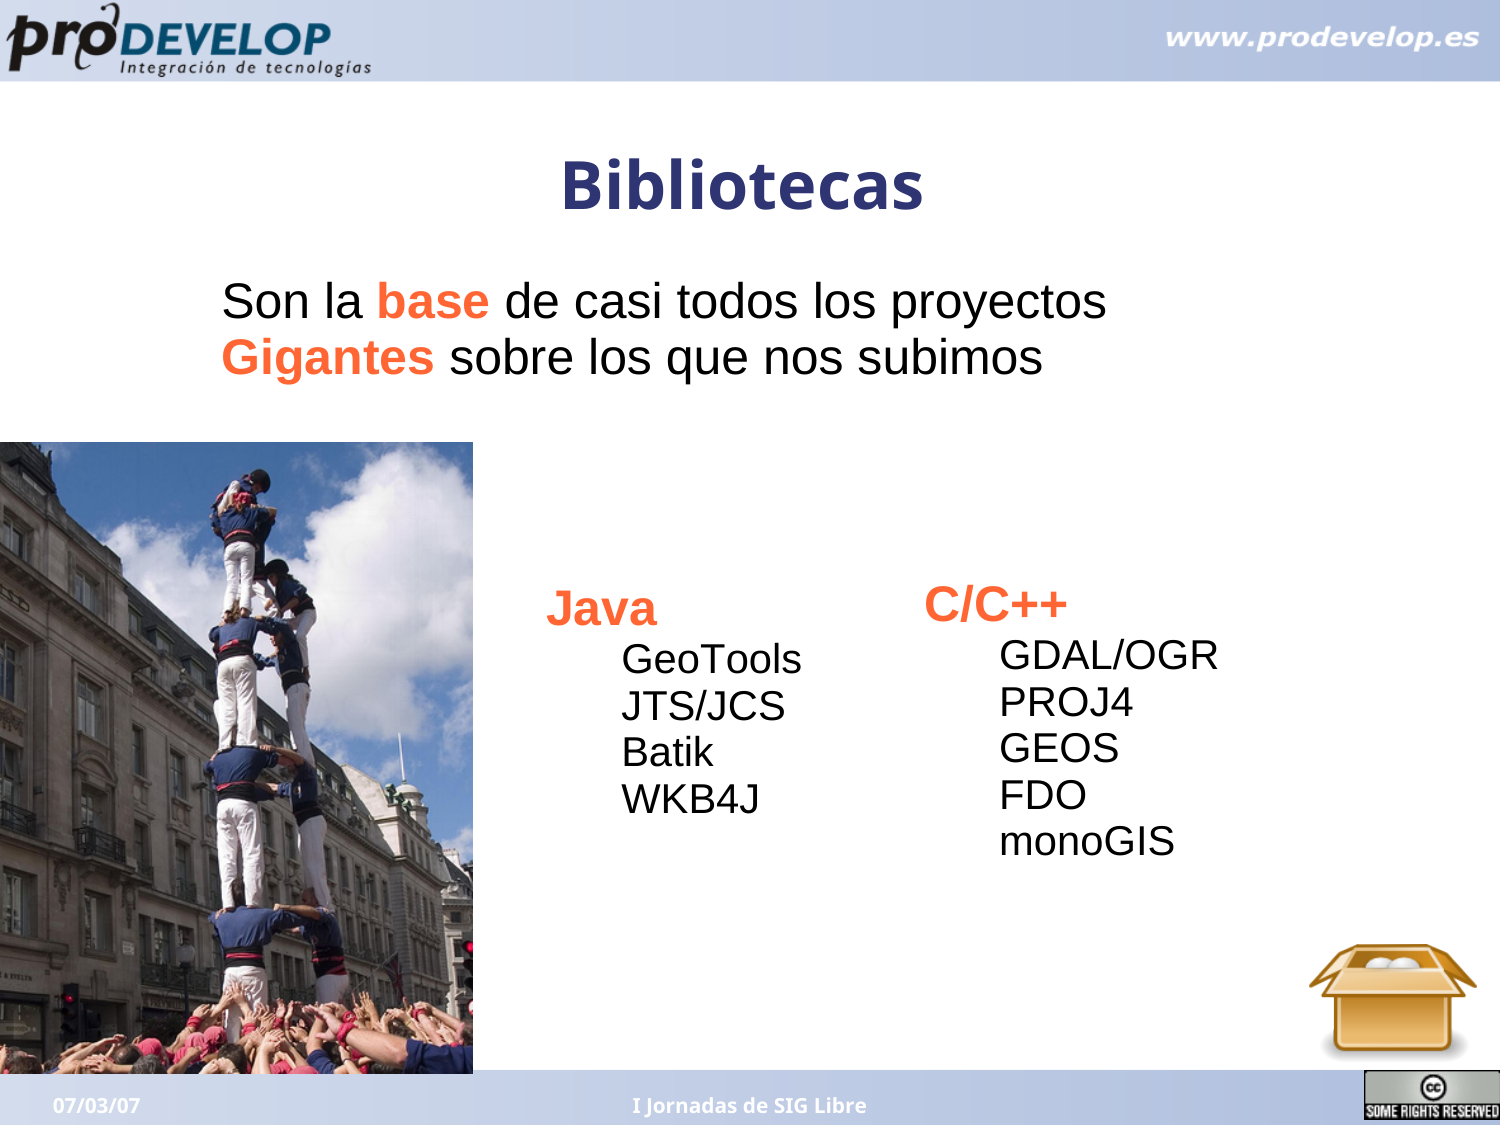

# Bibliotecas
Son la base de casi todos los proyectos
Gigantes sobre los que nos subimos
C/C++
GDAL/OGR
PROJ4
GEOS
FDO
monoGIS
Java
GeoTools
JTS/JCS
Batik
WKB4J
25/10/2006
28
Plan Difusión Interna gvSIG v. 2.0